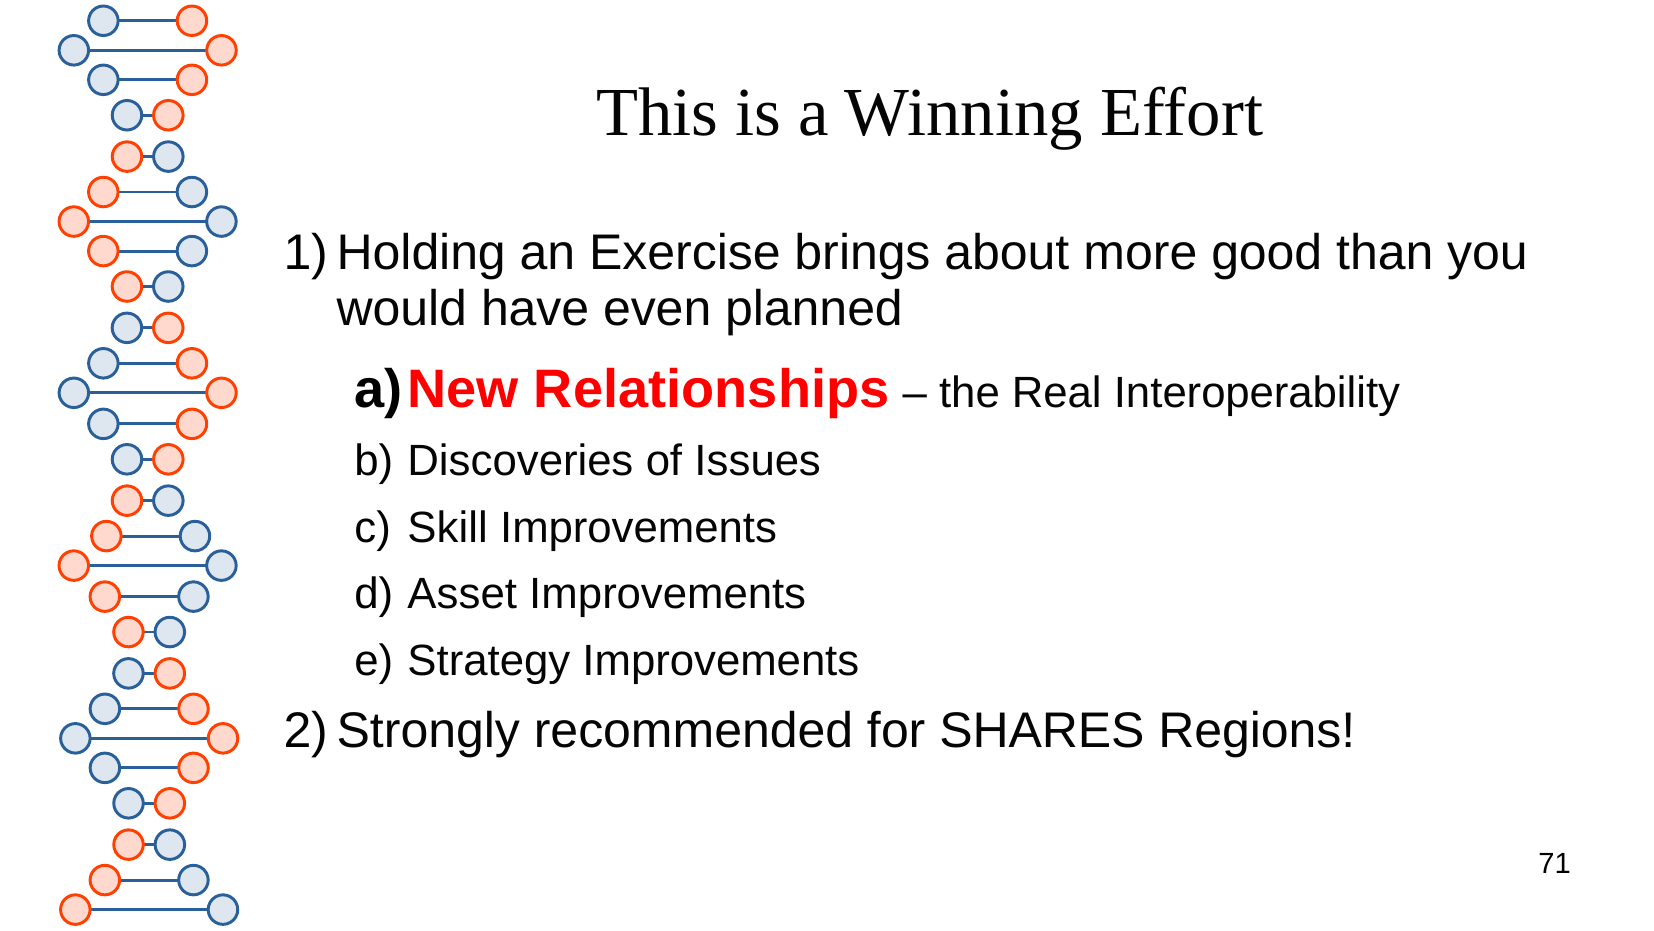

# This is a Winning Effort
Holding an Exercise brings about more good than you would have even planned
New Relationships – the Real Interoperability
Discoveries of Issues
Skill Improvements
Asset Improvements
Strategy Improvements
Strongly recommended for SHARES Regions!
71